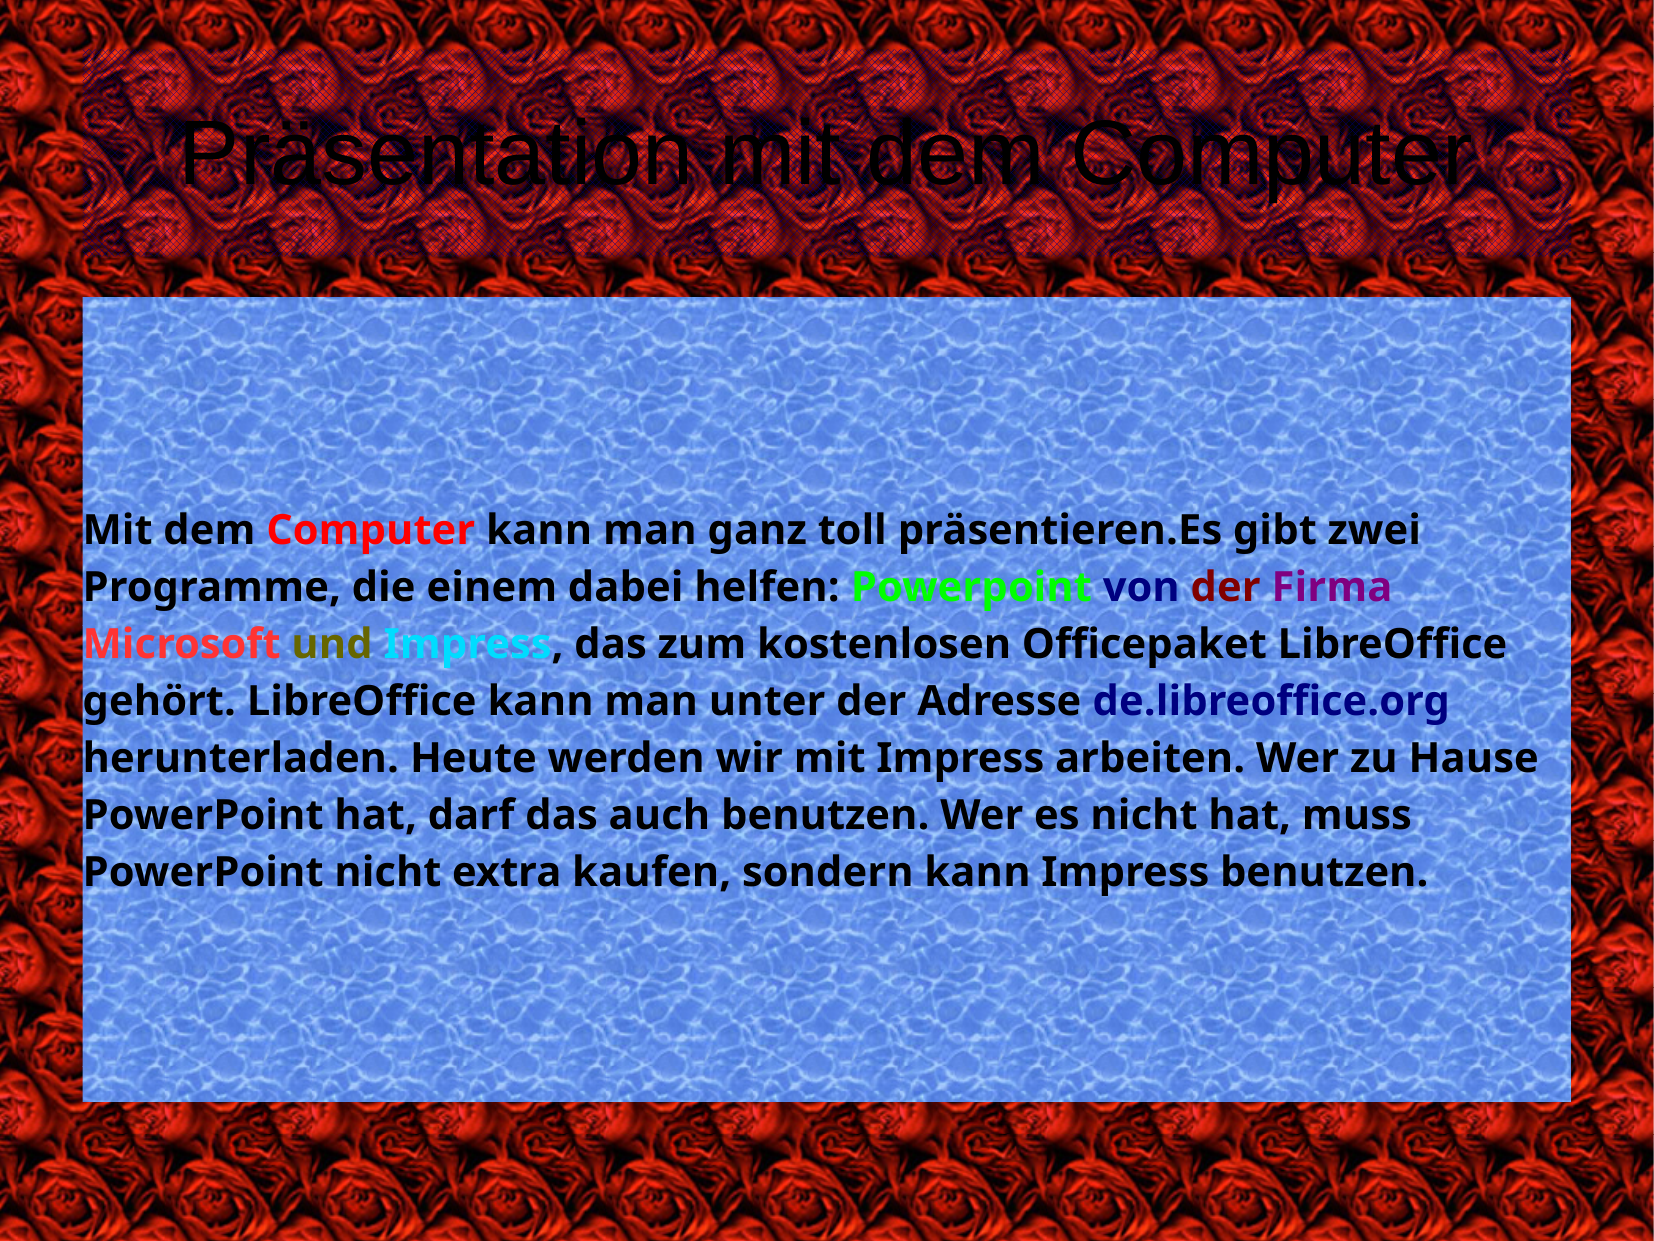

# Präsentation mit dem Computer
Mit dem Computer kann man ganz toll präsentieren.Es gibt zwei Programme, die einem dabei helfen: Powerpoint von der Firma Microsoft und Impress, das zum kostenlosen Officepaket LibreOffice gehört. LibreOffice kann man unter der Adresse de.libreoffice.org herunterladen. Heute werden wir mit Impress arbeiten. Wer zu Hause PowerPoint hat, darf das auch benutzen. Wer es nicht hat, muss PowerPoint nicht extra kaufen, sondern kann Impress benutzen.